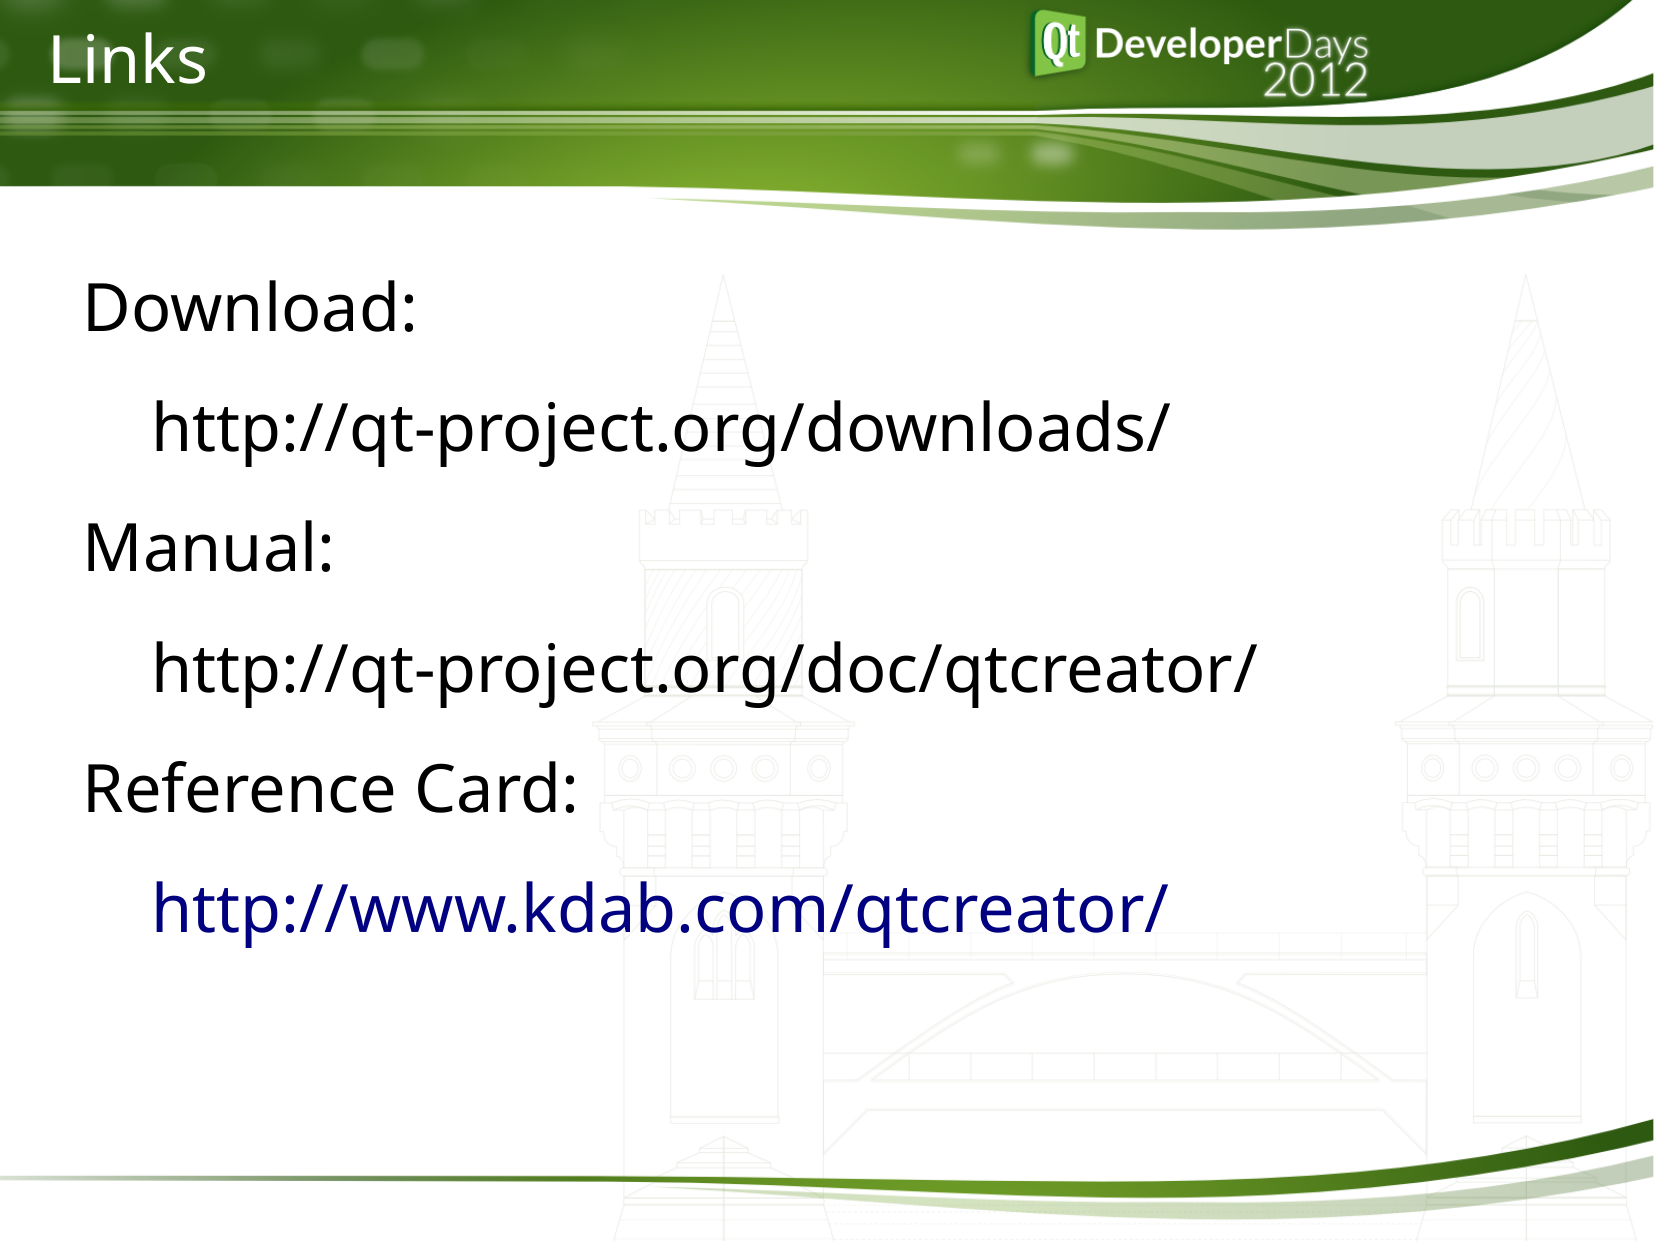

# Links
Download:
 http://qt-project.org/downloads/
Manual:
 http://qt-project.org/doc/qtcreator/
Reference Card:
 http://www.kdab.com/qtcreator/